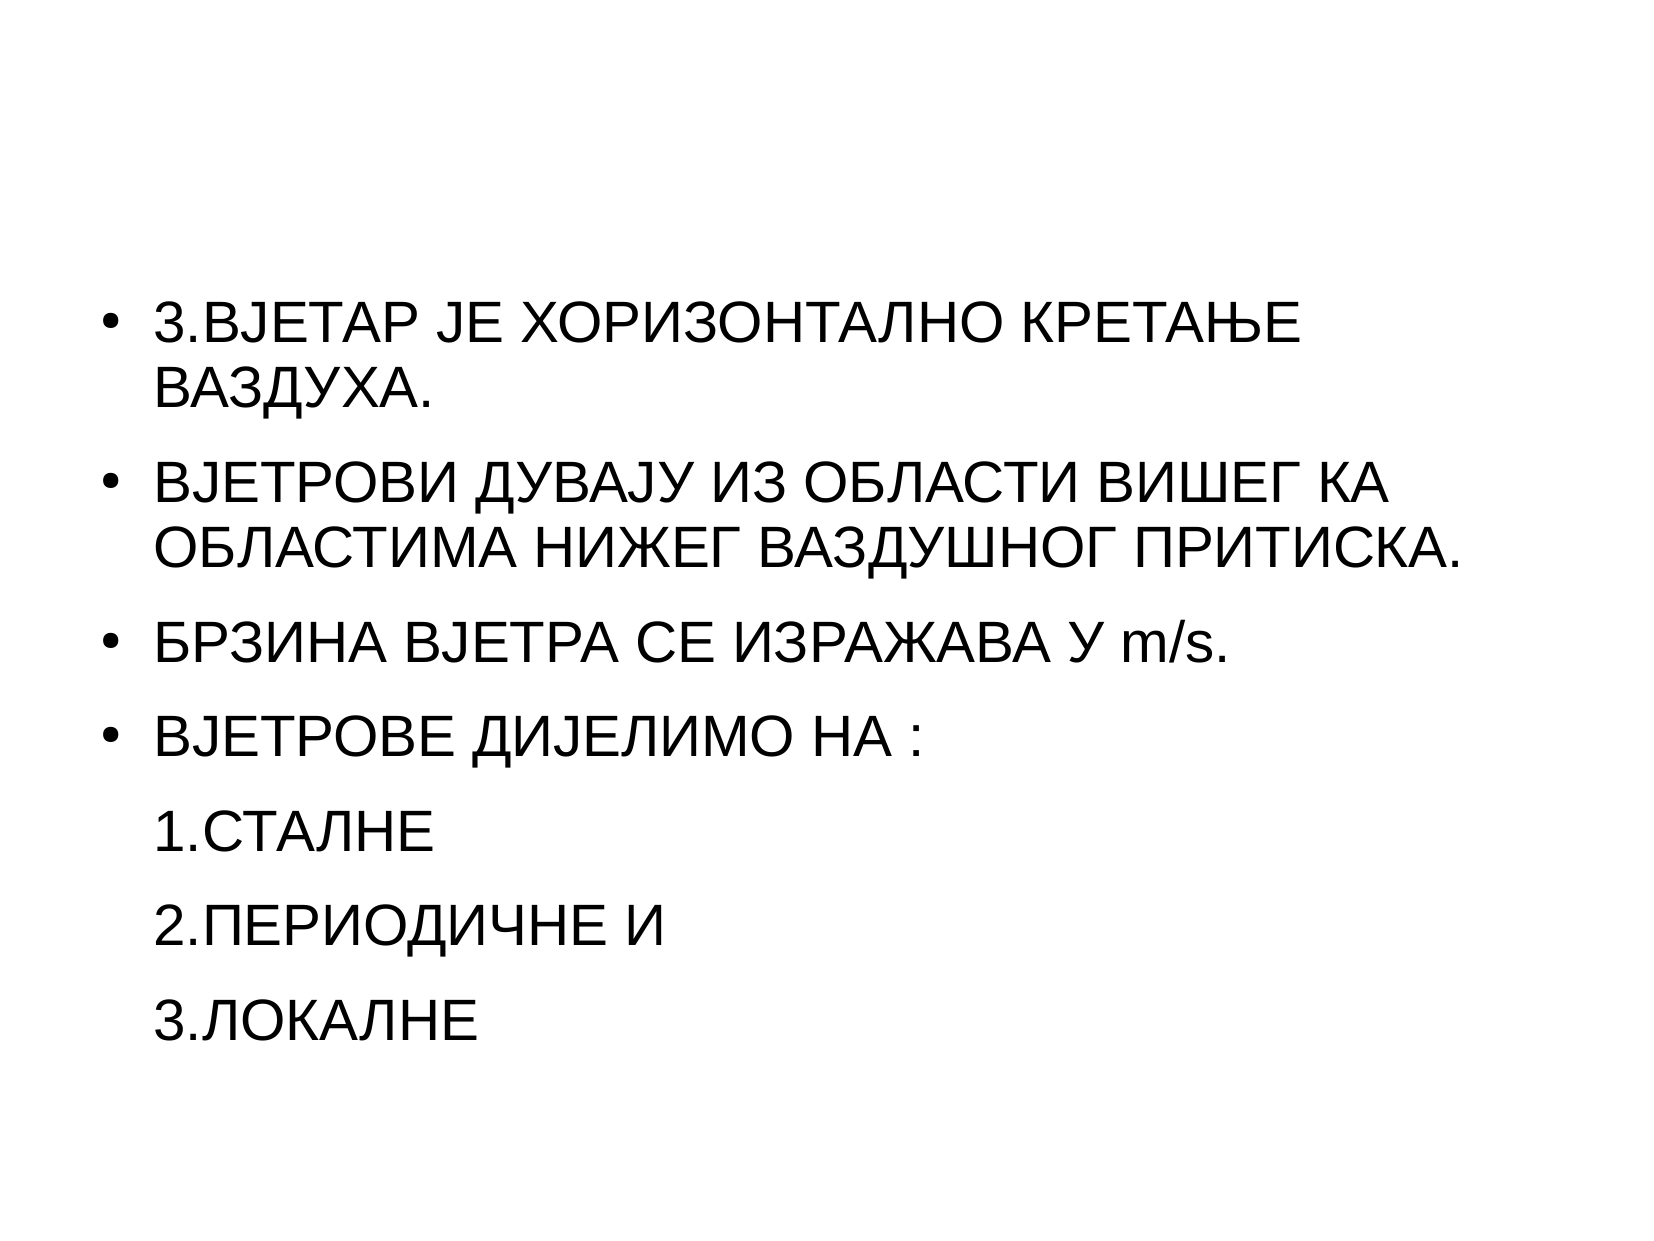

#
3.ВЈЕТАР ЈЕ ХОРИЗОНТАЛНО КРЕТАЊЕ ВАЗДУХА.
ВЈЕТРОВИ ДУВАЈУ ИЗ ОБЛАСТИ ВИШЕГ КА ОБЛАСТИМА НИЖЕГ ВАЗДУШНОГ ПРИТИСКА.
БРЗИНА ВЈЕТРА СЕ ИЗРАЖАВА У m/s.
ВЈЕТРОВЕ ДИЈЕЛИМО НА :
1.СТАЛНЕ
2.ПЕРИОДИЧНЕ И
3.ЛОКАЛНЕ